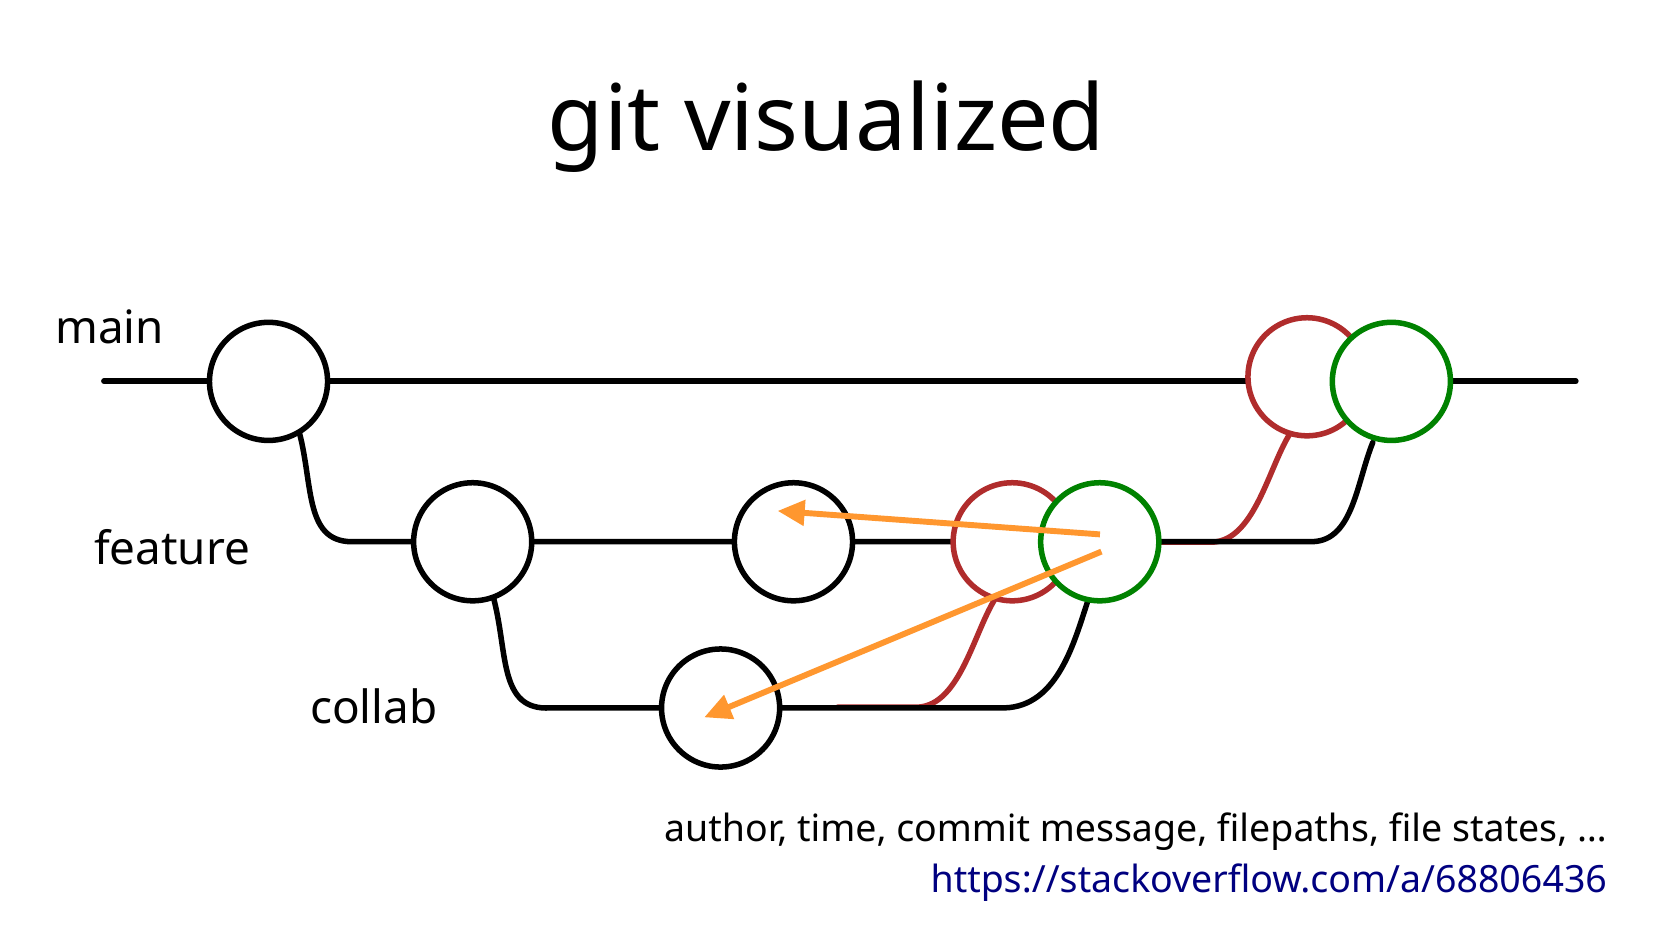

# git visualized
main
feature
collab
author, time, commit message, filepaths, file states, …
https://stackoverflow.com/a/68806436